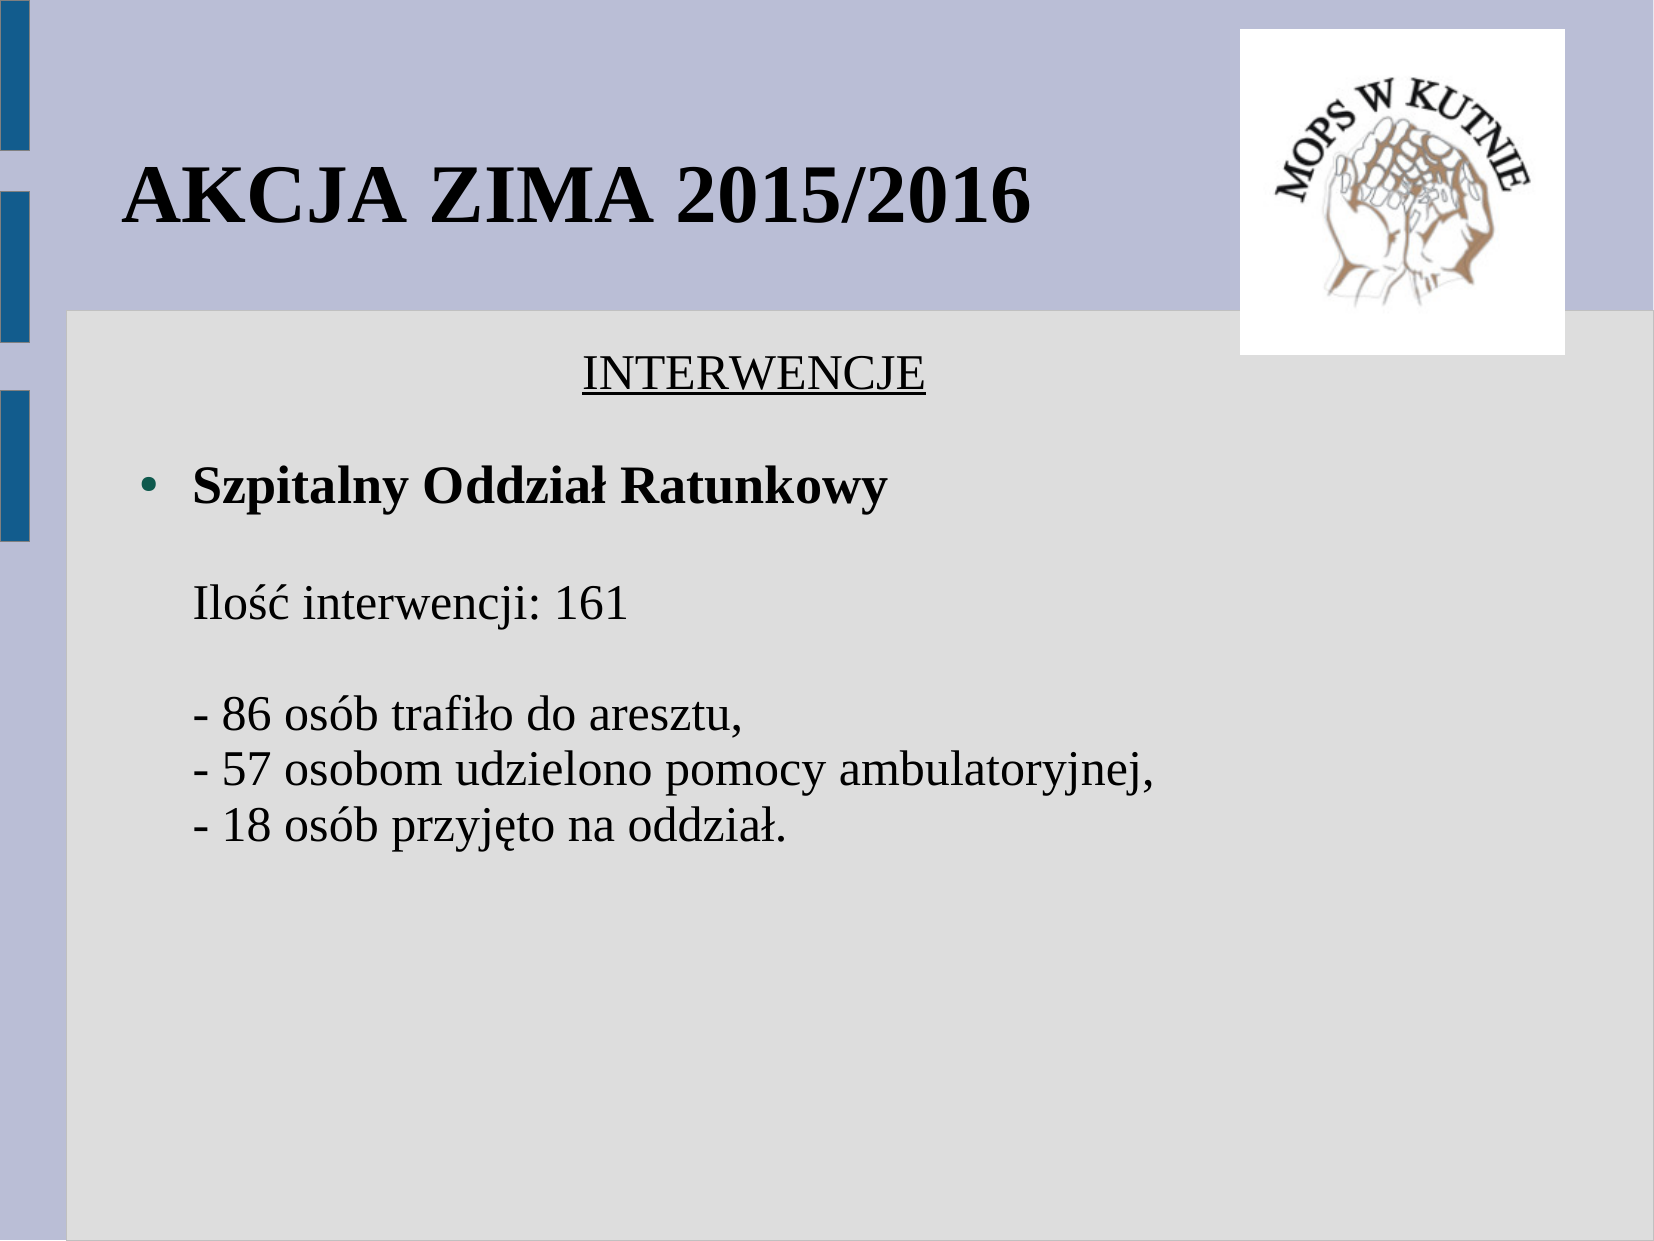

# AKCJA ZIMA 2015/2016
INTERWENCJE
Szpitalny Oddział Ratunkowy
Ilość interwencji: 161
- 86 osób trafiło do aresztu,
- 57 osobom udzielono pomocy ambulatoryjnej,
- 18 osób przyjęto na oddział.